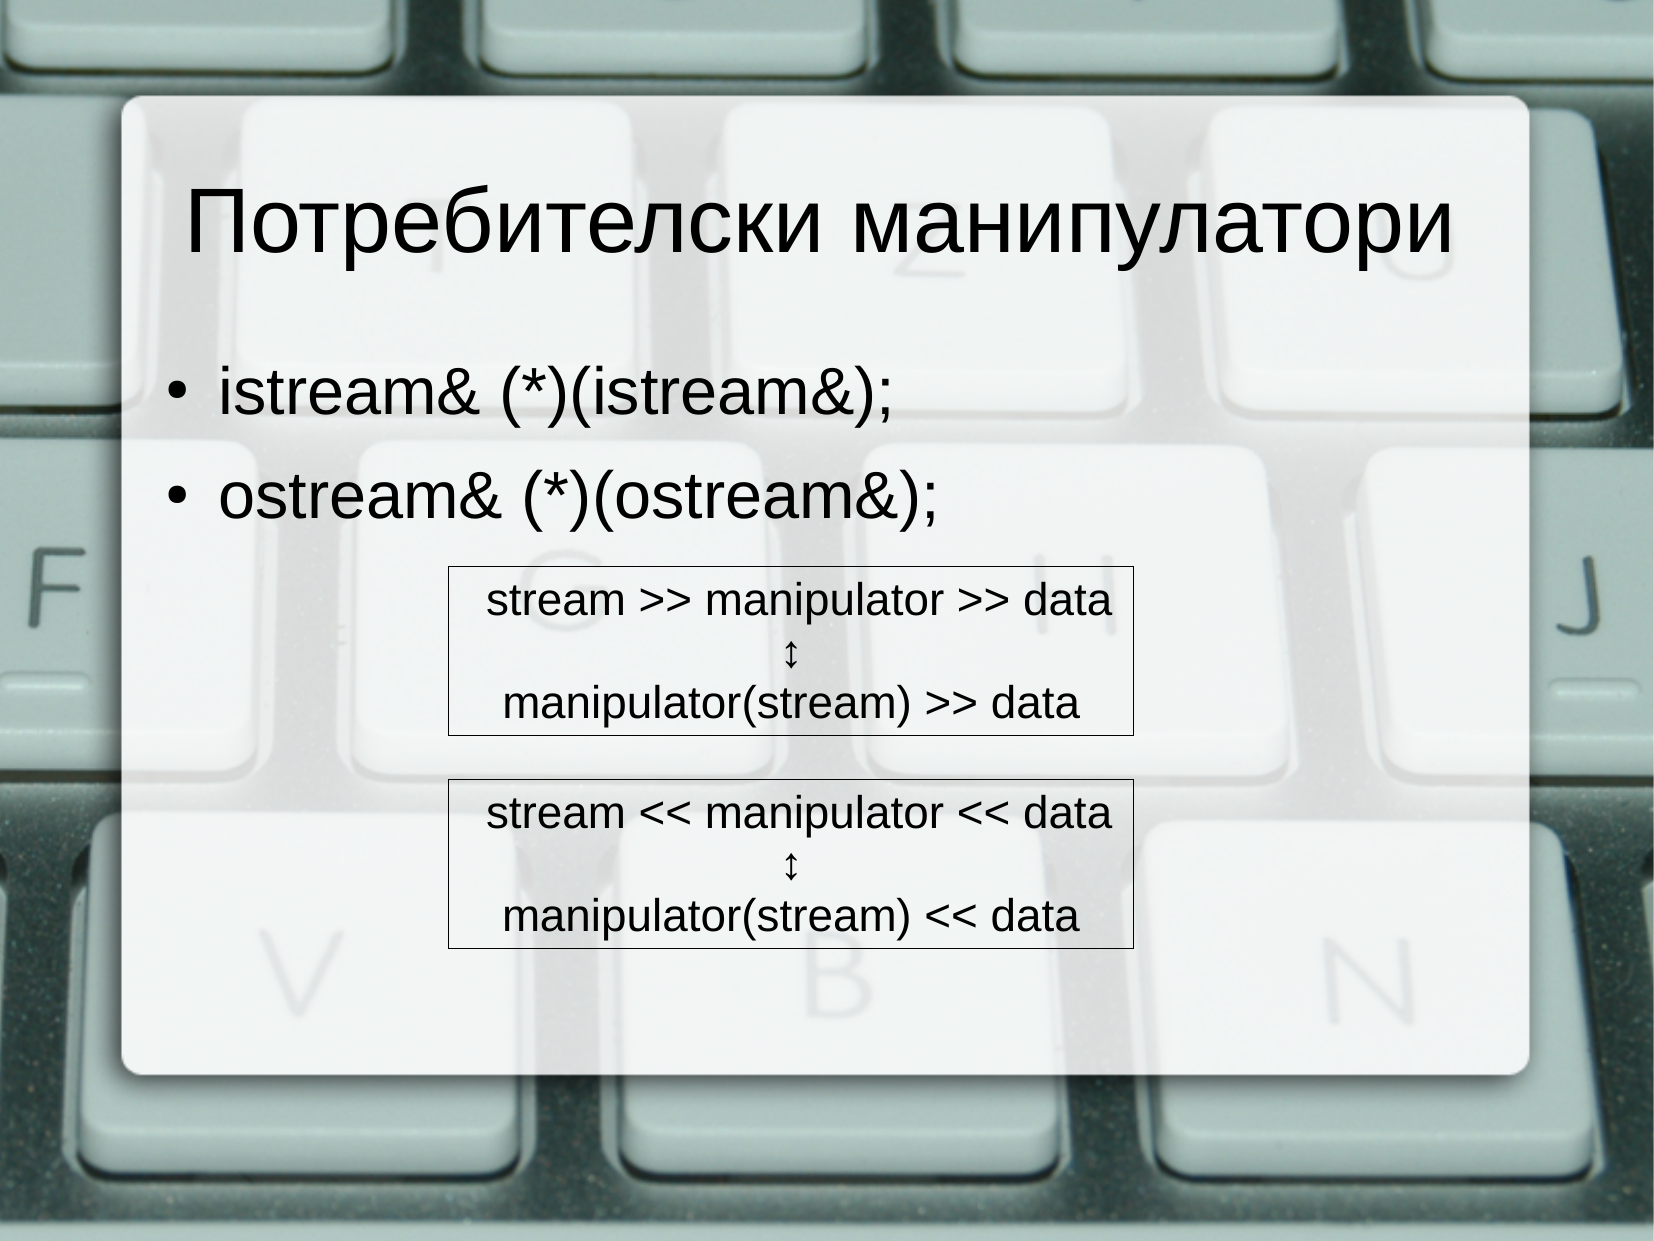

# Потребителски манипулатори
istream& (*)(istream&);
ostream& (*)(ostream&);
stream >> manipulator >> data
↕
manipulator(stream) >> data
stream << manipulator << data
↕
manipulator(stream) << data